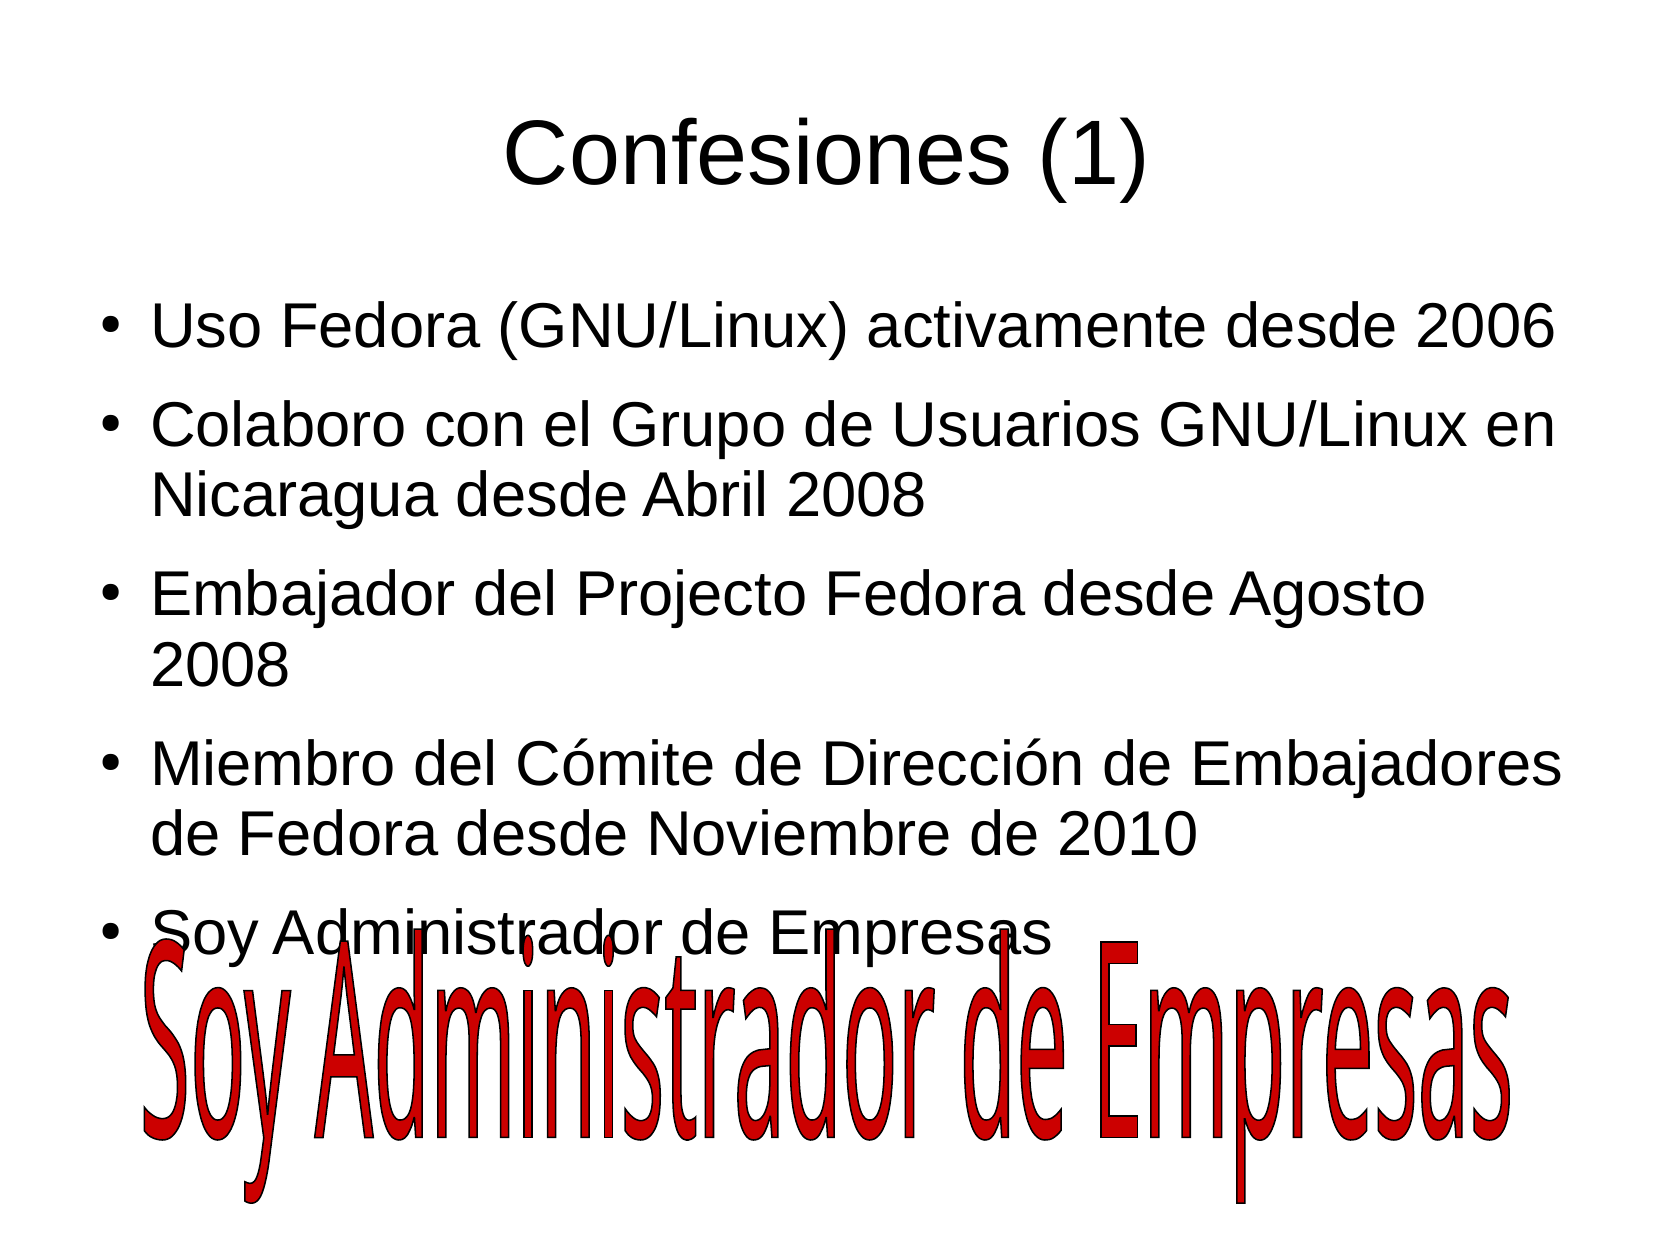

# Confesiones (1)
Uso Fedora (GNU/Linux) activamente desde 2006
Colaboro con el Grupo de Usuarios GNU/Linux en Nicaragua desde Abril 2008
Embajador del Projecto Fedora desde Agosto 2008
Miembro del Cómite de Dirección de Embajadores de Fedora desde Noviembre de 2010
Soy Administrador de Empresas
Soy Administrador de Empresas